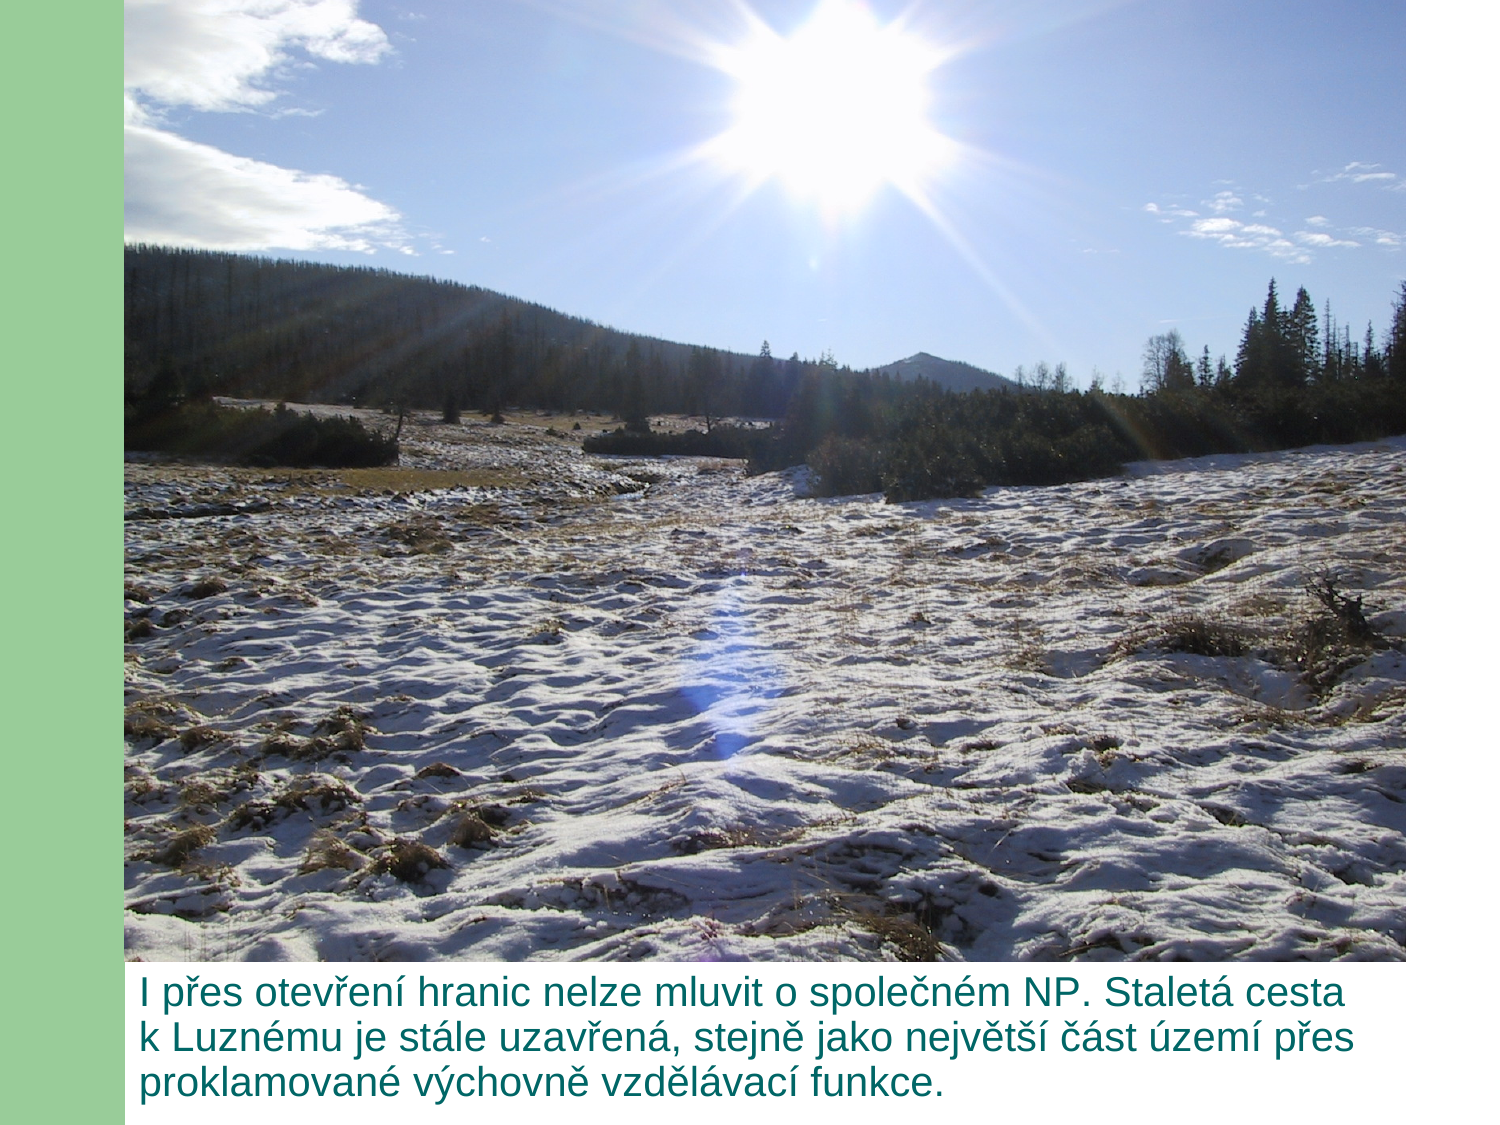

# I přes otevření hranic nelze mluvit o společném NP. Staletá cesta k Luznému je stále uzavřená, stejně jako největší část území přes proklamované výchovně vzdělávací funkce.